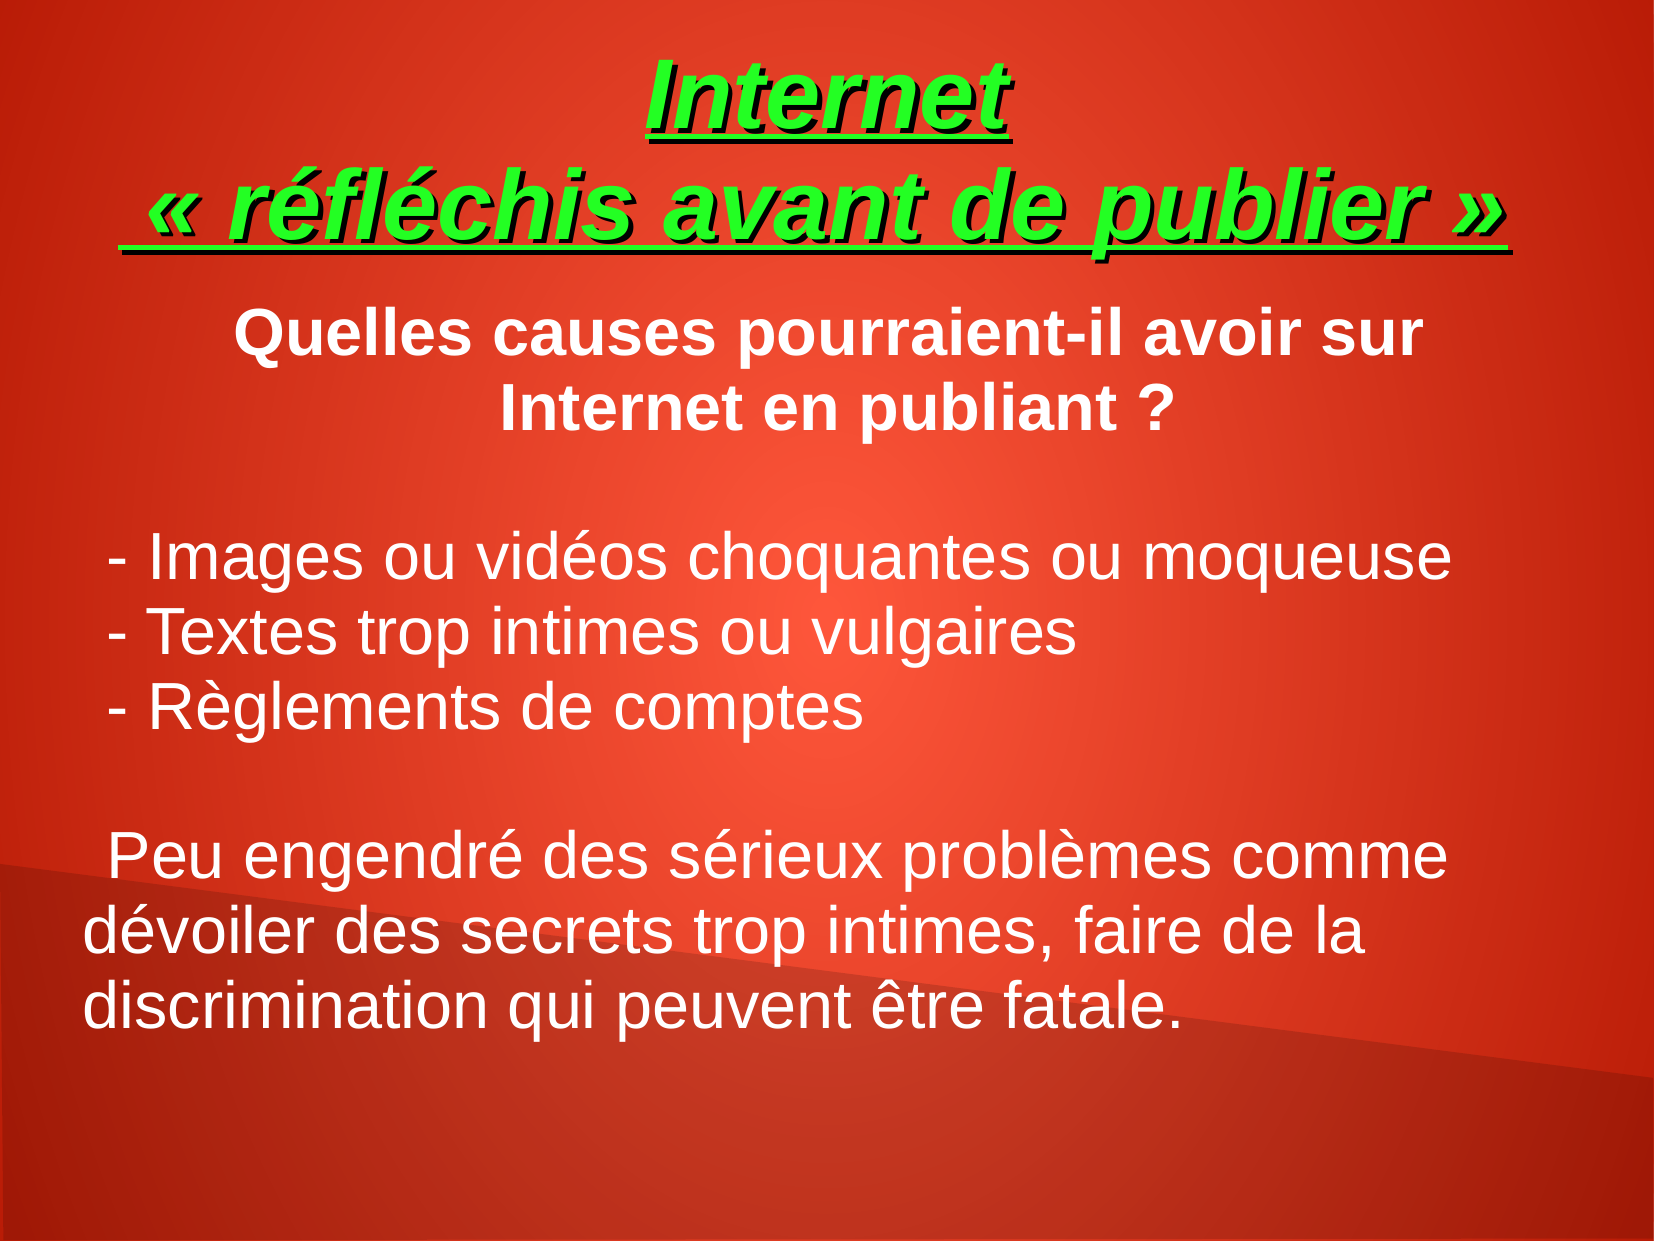

# Internet « réfléchis avant de publier »
Quelles causes pourraient-il avoir sur
Internet en publiant ?
- Images ou vidéos choquantes ou moqueuse
- Textes trop intimes ou vulgaires
- Règlements de comptes
Peu engendré des sérieux problèmes comme dévoiler des secrets trop intimes, faire de la discrimination qui peuvent être fatale.